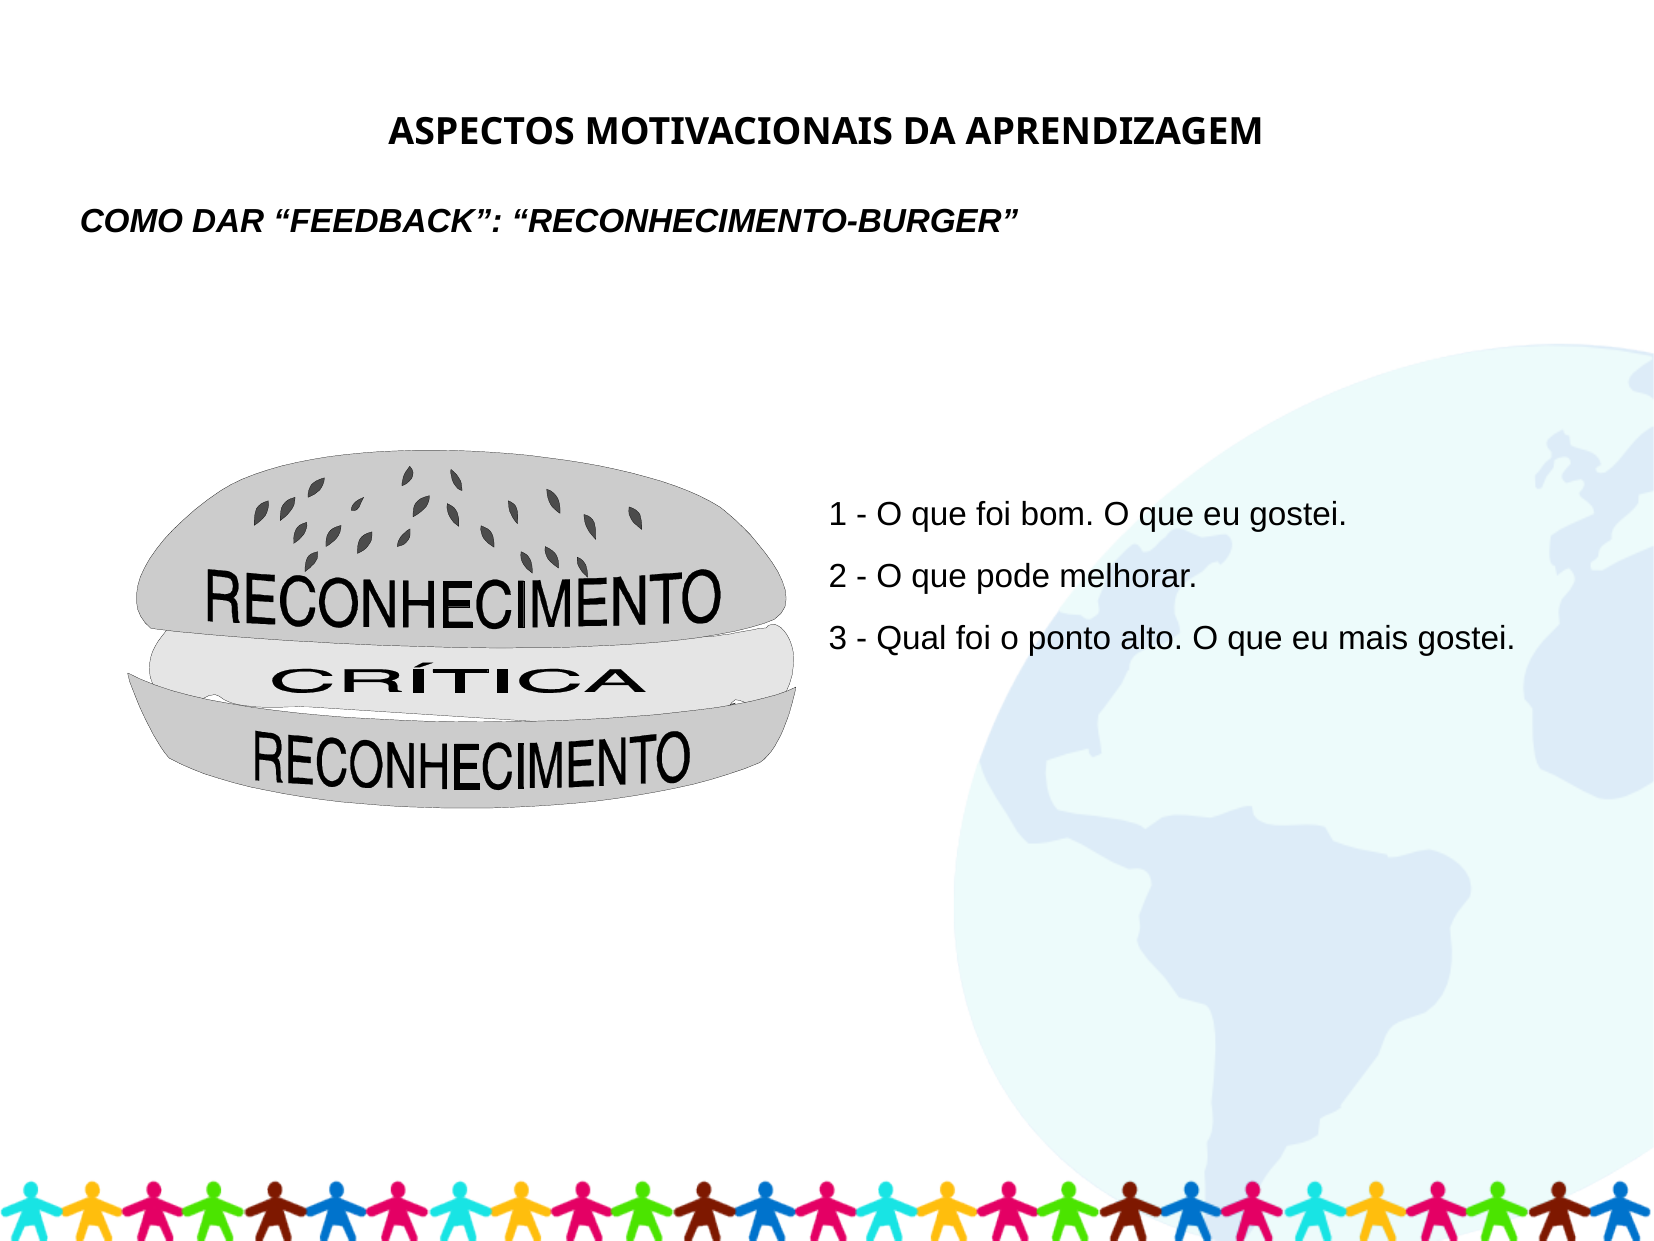

# ASPECTOS MOTIVACIONAIS DA APRENDIZAGEM
COMO DAR “FEEDBACK”: “RECONHECIMENTO-BURGER”
1 - O que foi bom. O que eu gostei.
2 - O que pode melhorar.
3 - Qual foi o ponto alto. O que eu mais gostei.